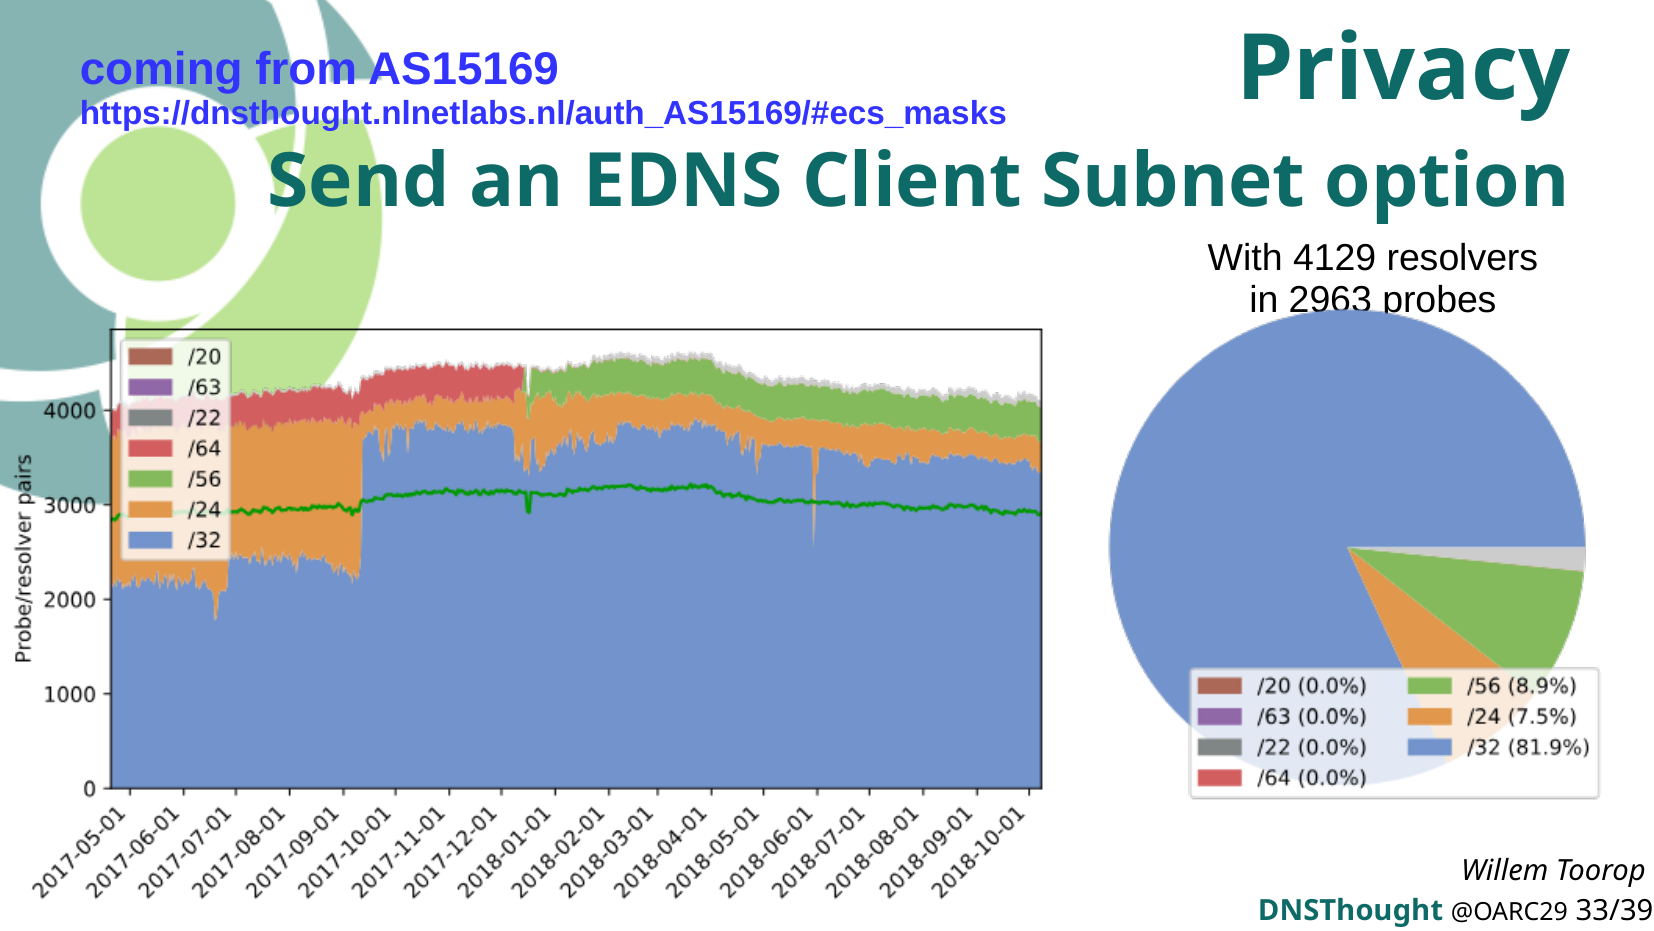

# Privacy Send an EDNS Client Subnet option
coming from AS15169
https://dnsthought.nlnetlabs.nl/auth_AS15169/#ecs_masks
With 4129 resolvers
in 2963 probes
33